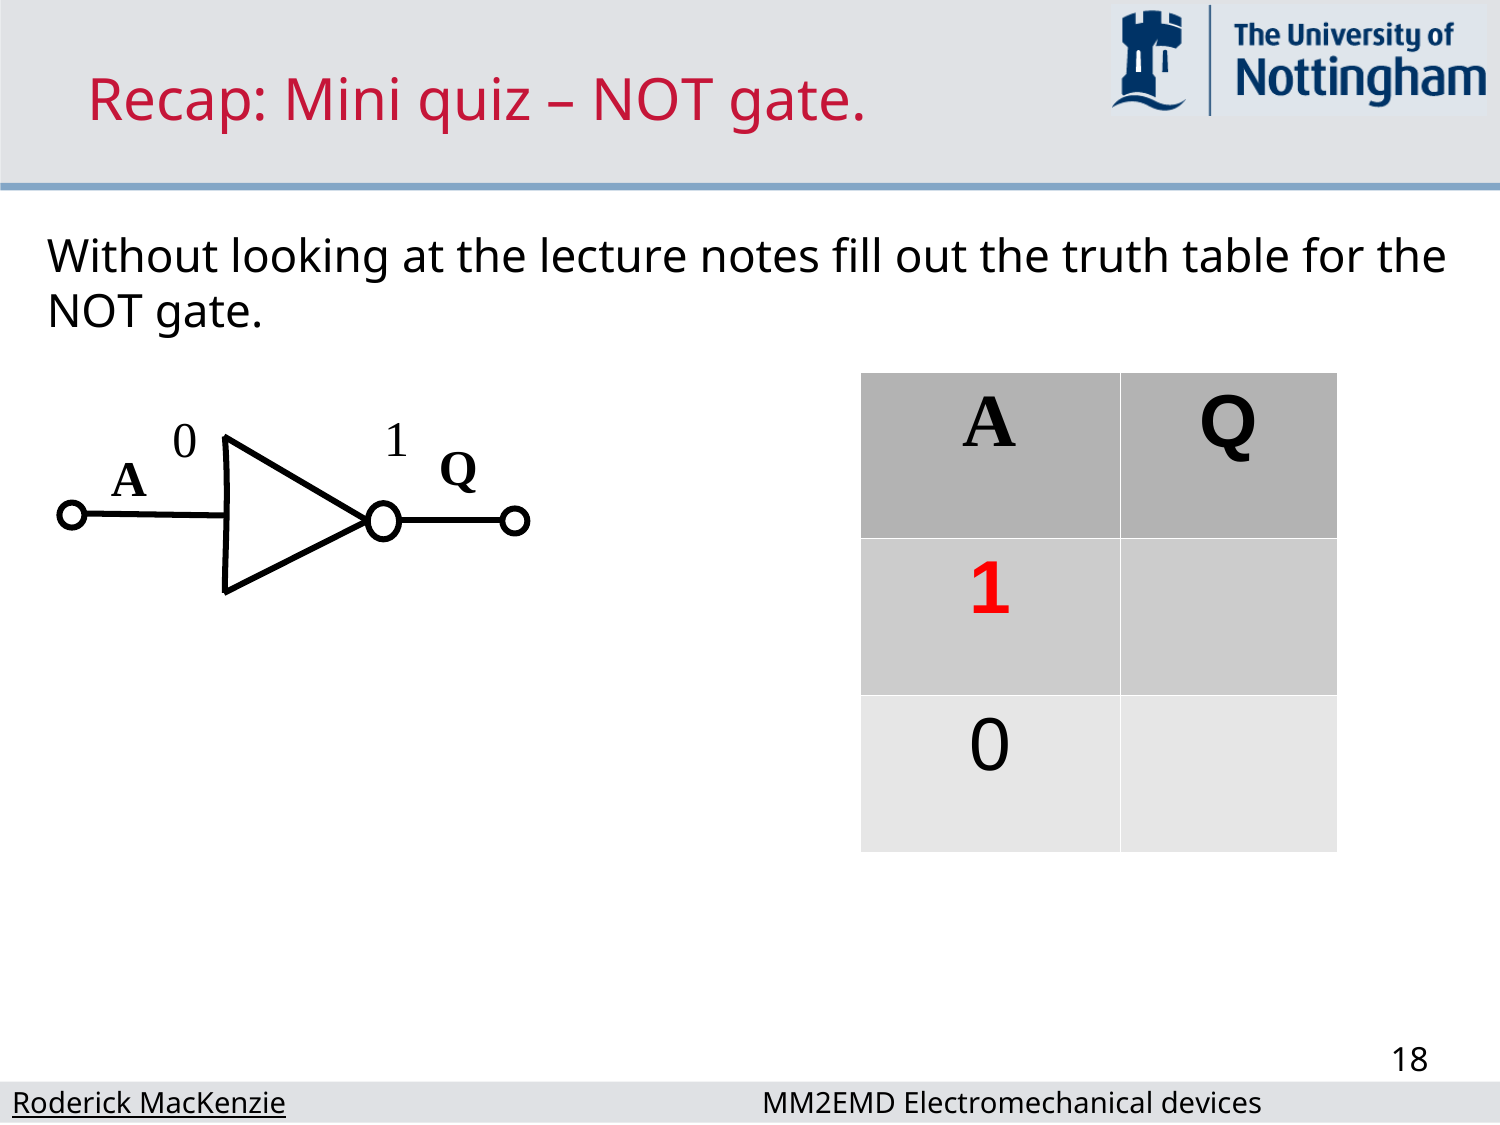

# Recap: Mini quiz – NOT gate.
Without looking at the lecture notes fill out the truth table for the NOT gate.
| A | Q |
| --- | --- |
| 1 | |
| 0 | |
1
0
Q
A